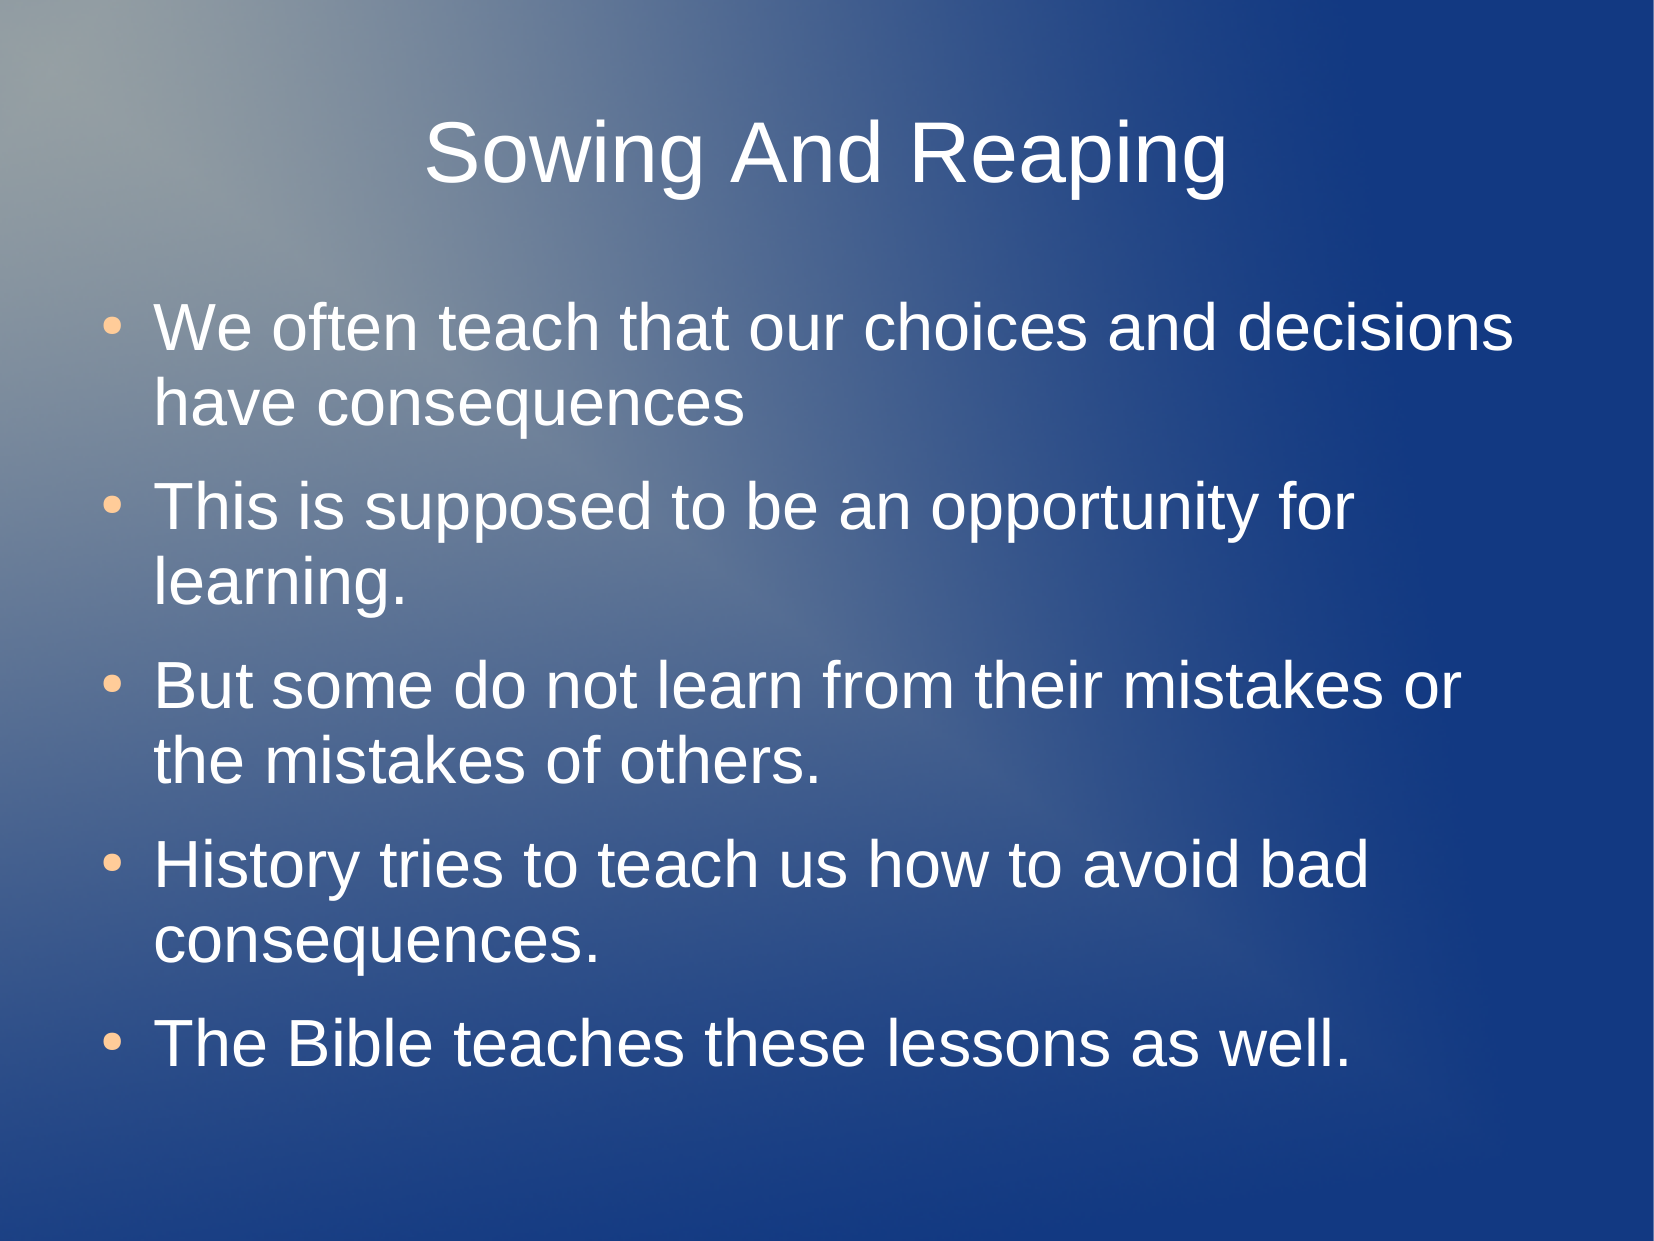

# Sowing And Reaping
We often teach that our choices and decisions have consequences
This is supposed to be an opportunity for learning.
But some do not learn from their mistakes or the mistakes of others.
History tries to teach us how to avoid bad consequences.
The Bible teaches these lessons as well.